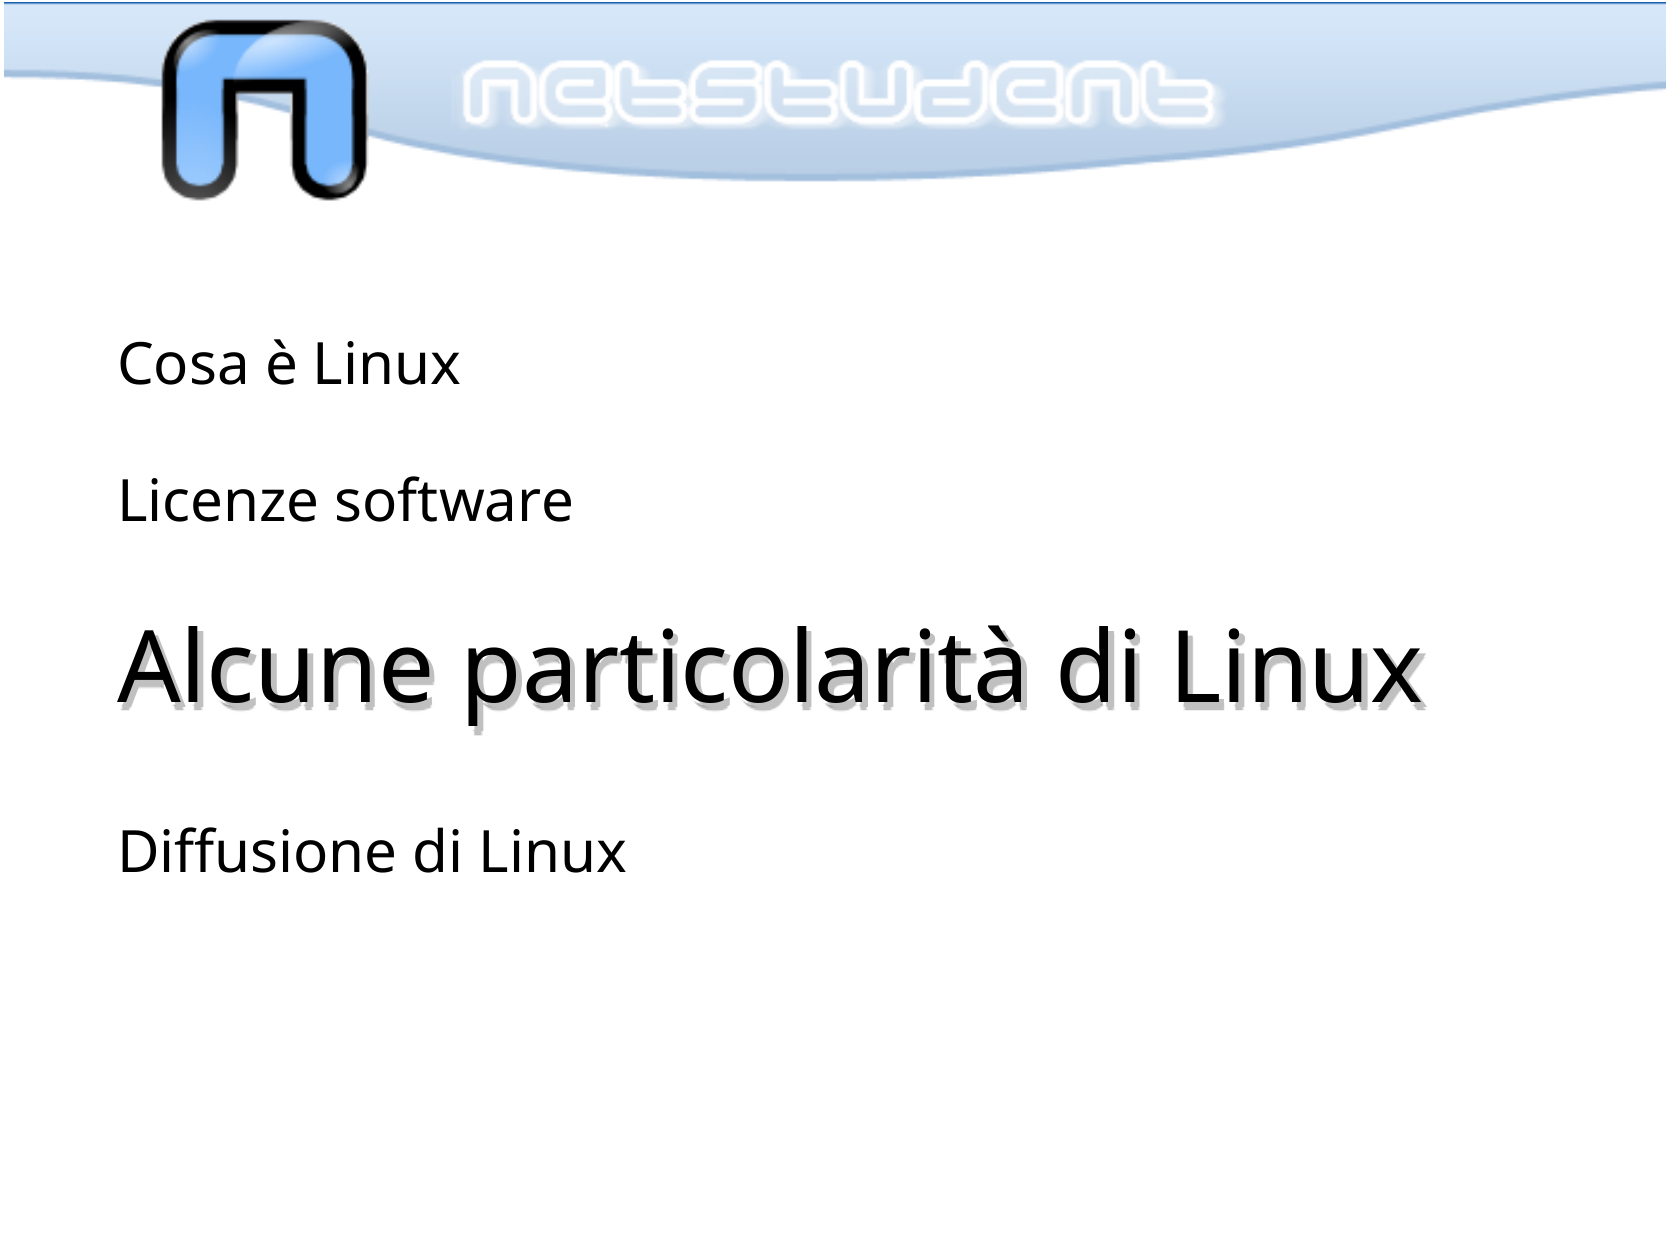

# Cosa è Linux Licenze software Alcune particolarità di Linux Diffusione di Linux